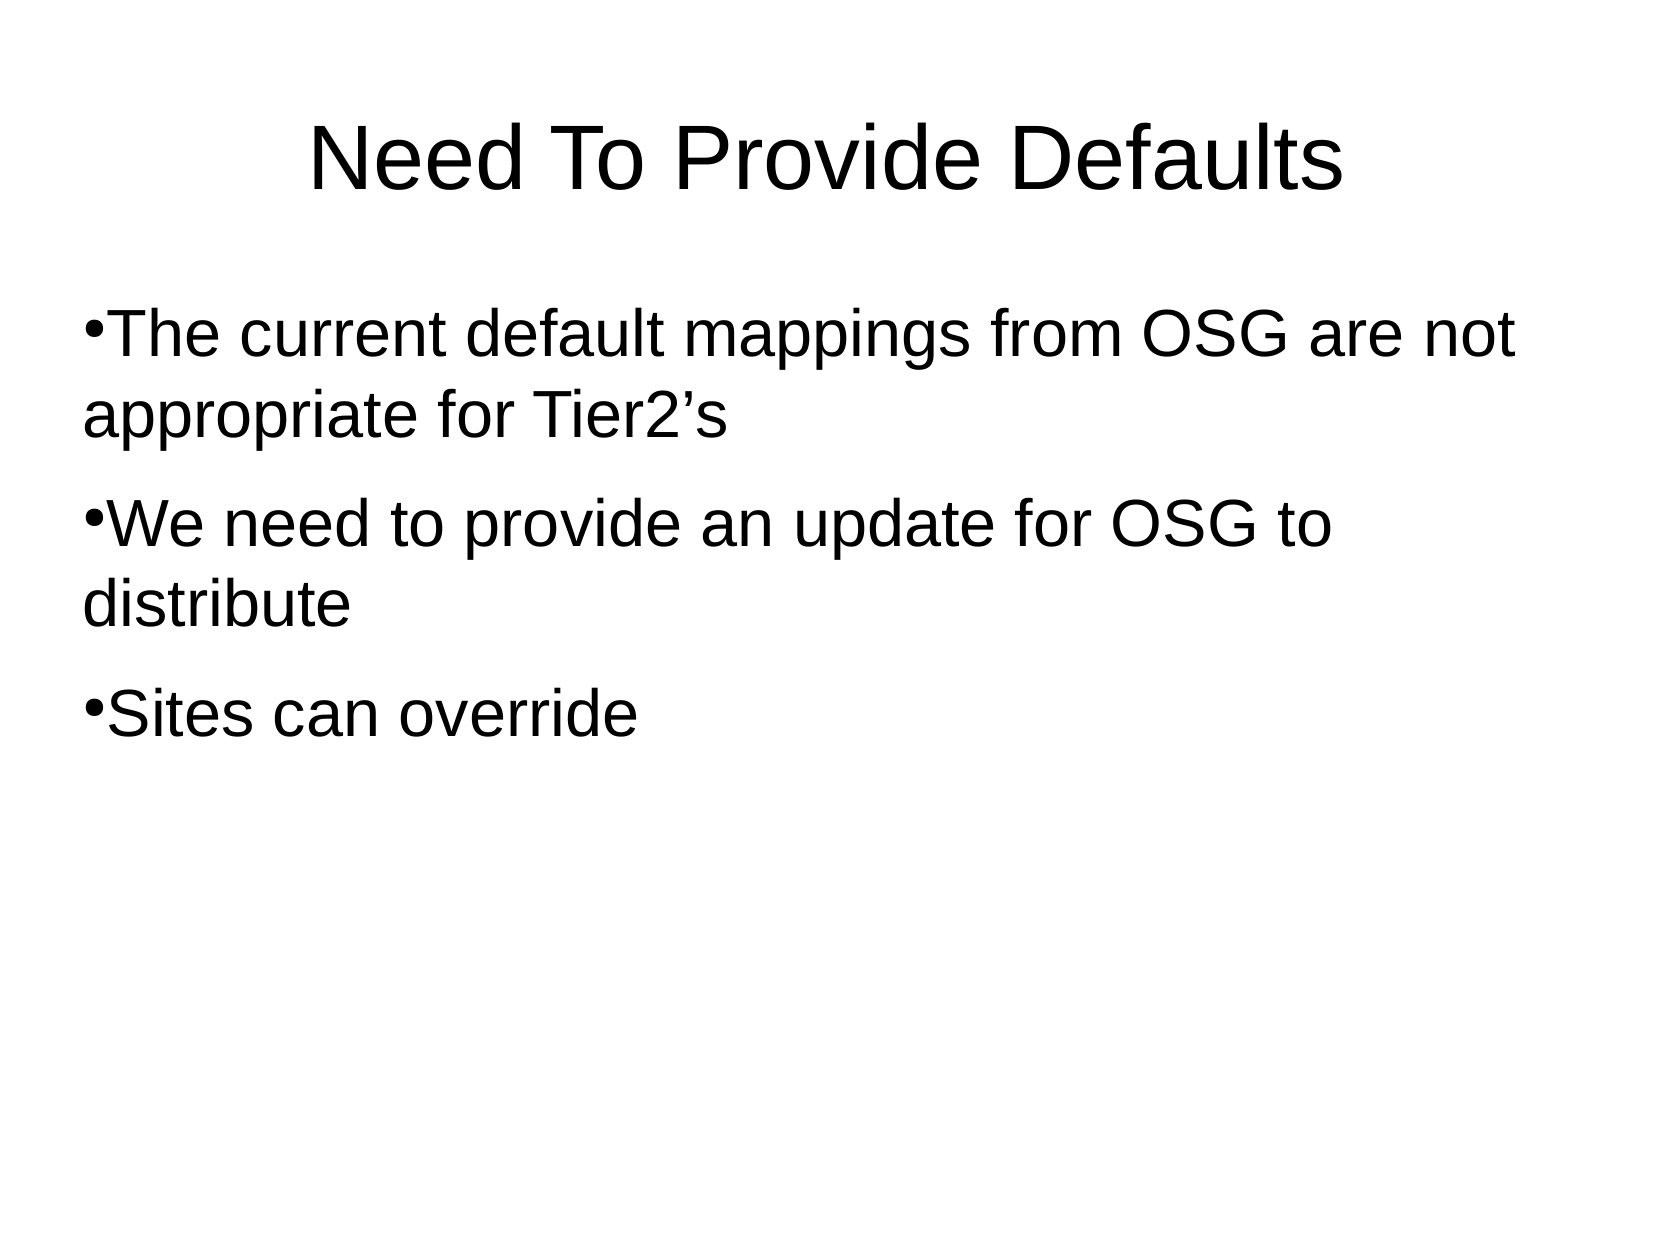

# Need To Provide Defaults
The current default mappings from OSG are not appropriate for Tier2’s
We need to provide an update for OSG to distribute
Sites can override